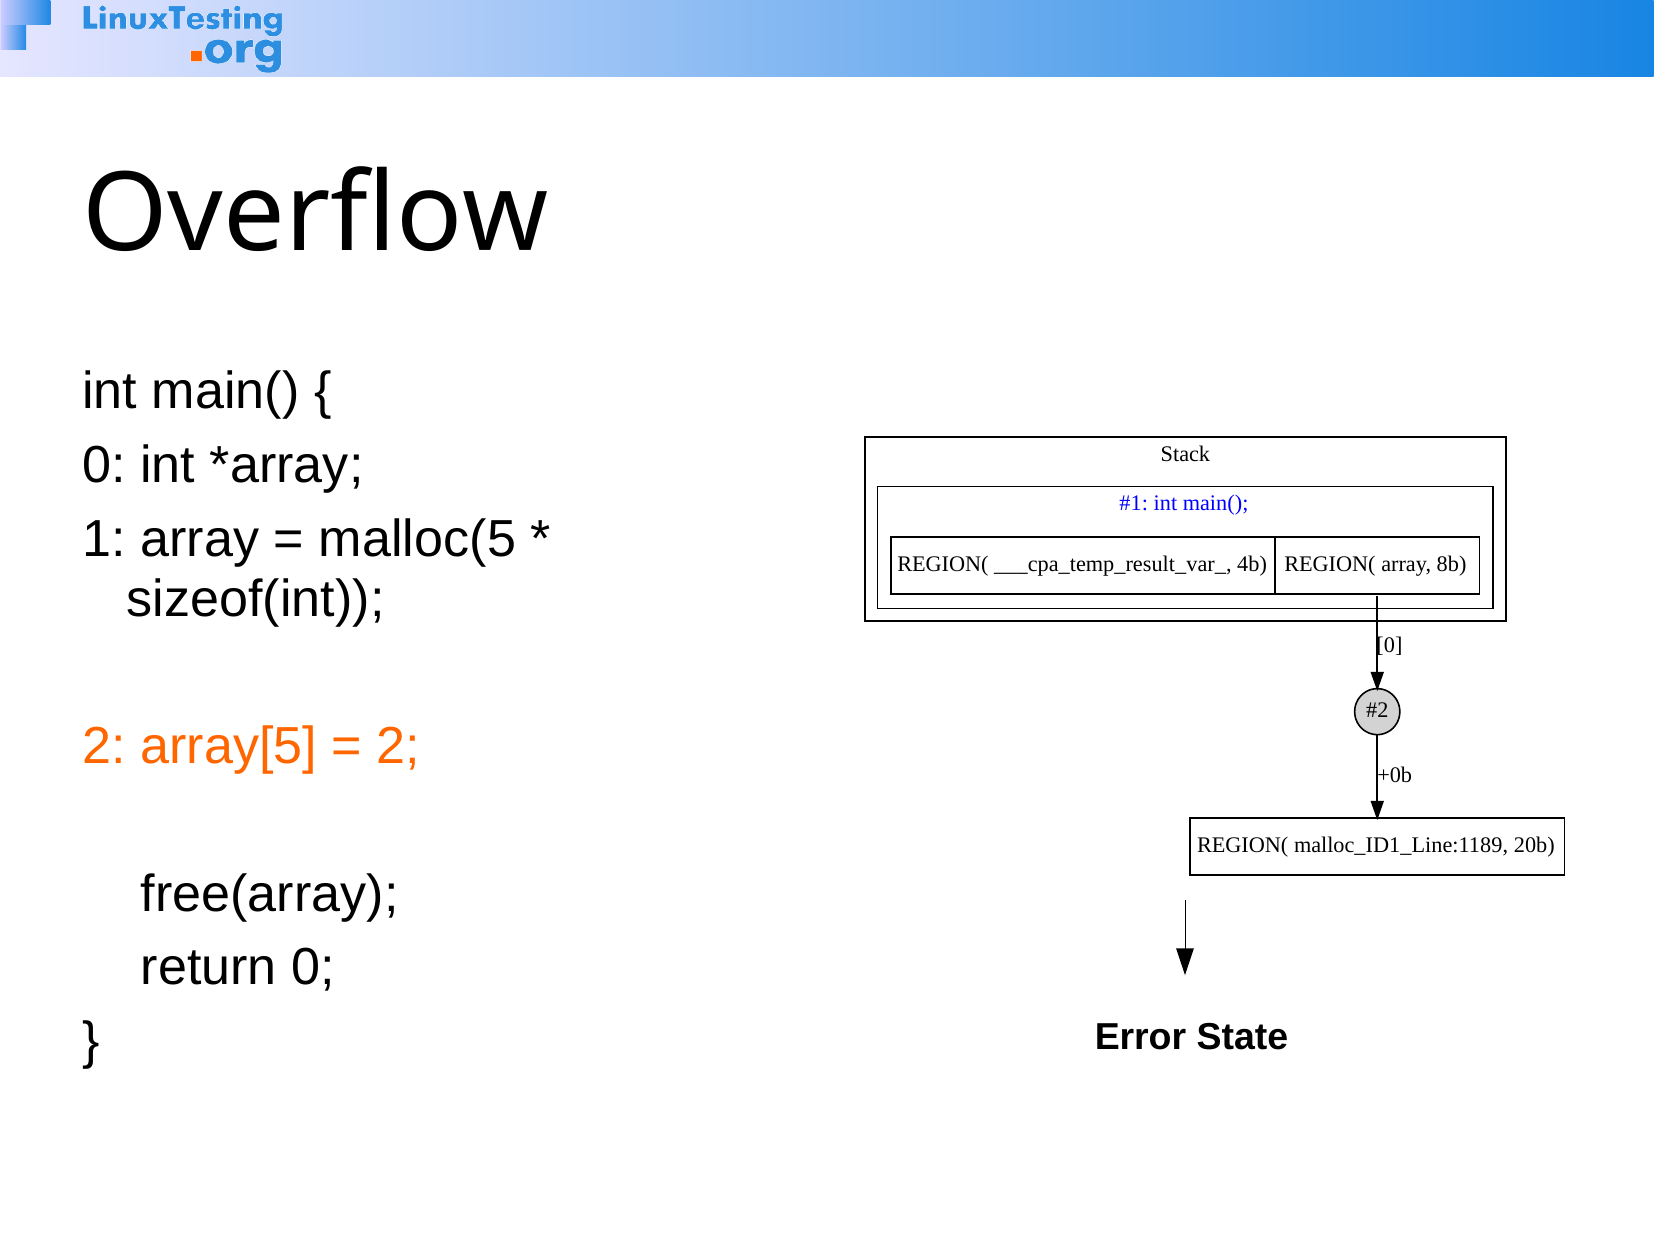

# Overflow
int main() {
0: int *array;
1: array = malloc(5 * sizeof(int));
2: array[5] = 2;
 free(array);
 return 0;
}
Error State